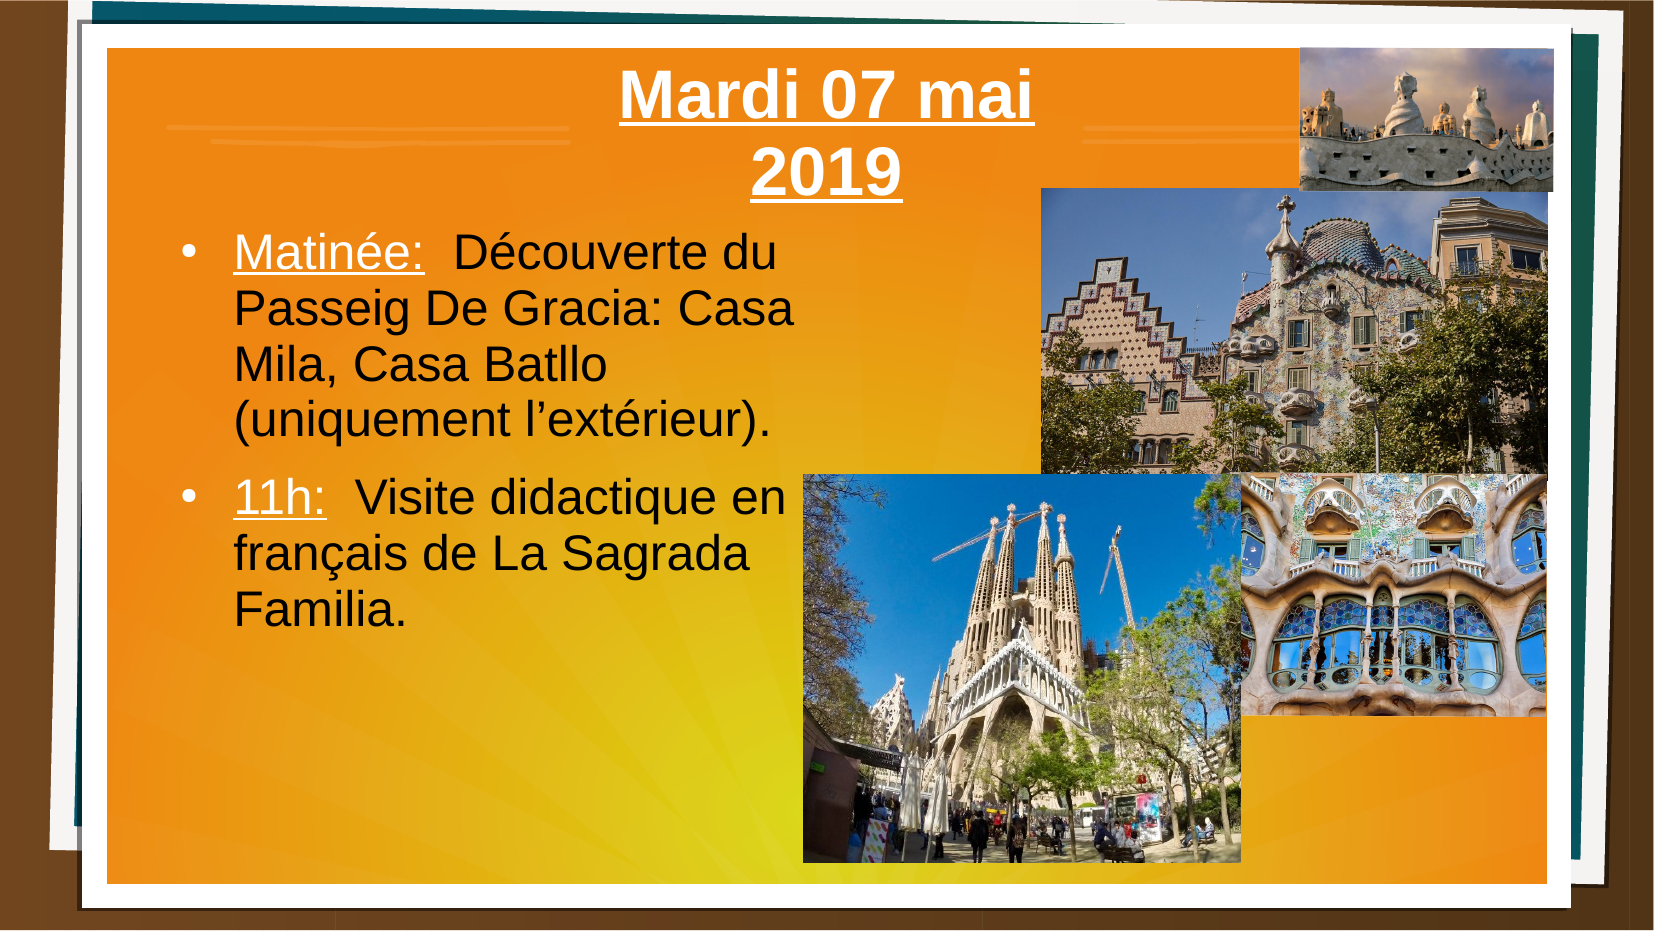

# Mardi 07 mai 2019
Matinée: Découverte du Passeig De Gracia: Casa Mila, Casa Batllo (uniquement l’extérieur).
11h: Visite didactique en français de La Sagrada Familia.